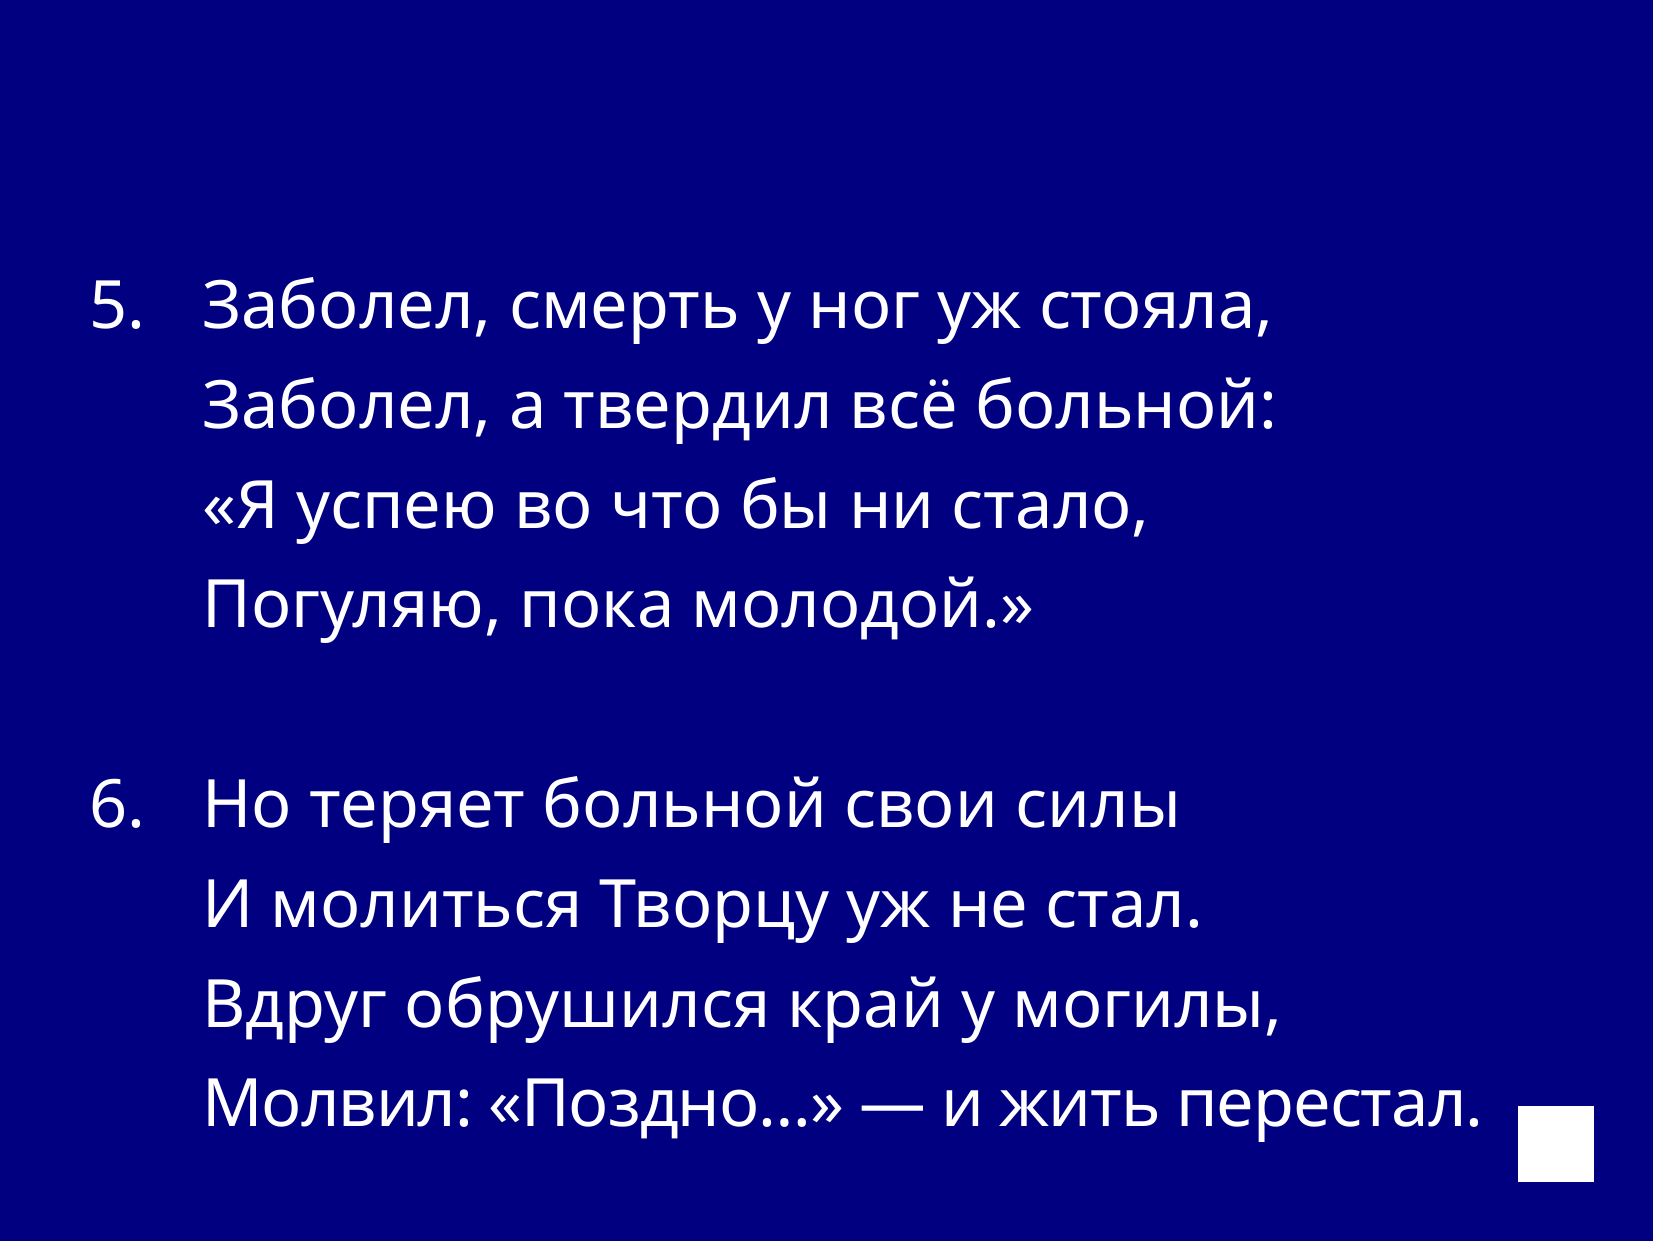

5.	Заболел, смерть у ног уж стояла,
	Заболел, а твердил всё больной:
	«Я успею во что бы ни стало,
	Погуляю, пока молодой.»
6.	Но теряет больной свои силы
	И молиться Творцу уж не стал.
	Вдруг обрушился край у могилы,
	Молвил: «Поздно…» — и жить перестал.